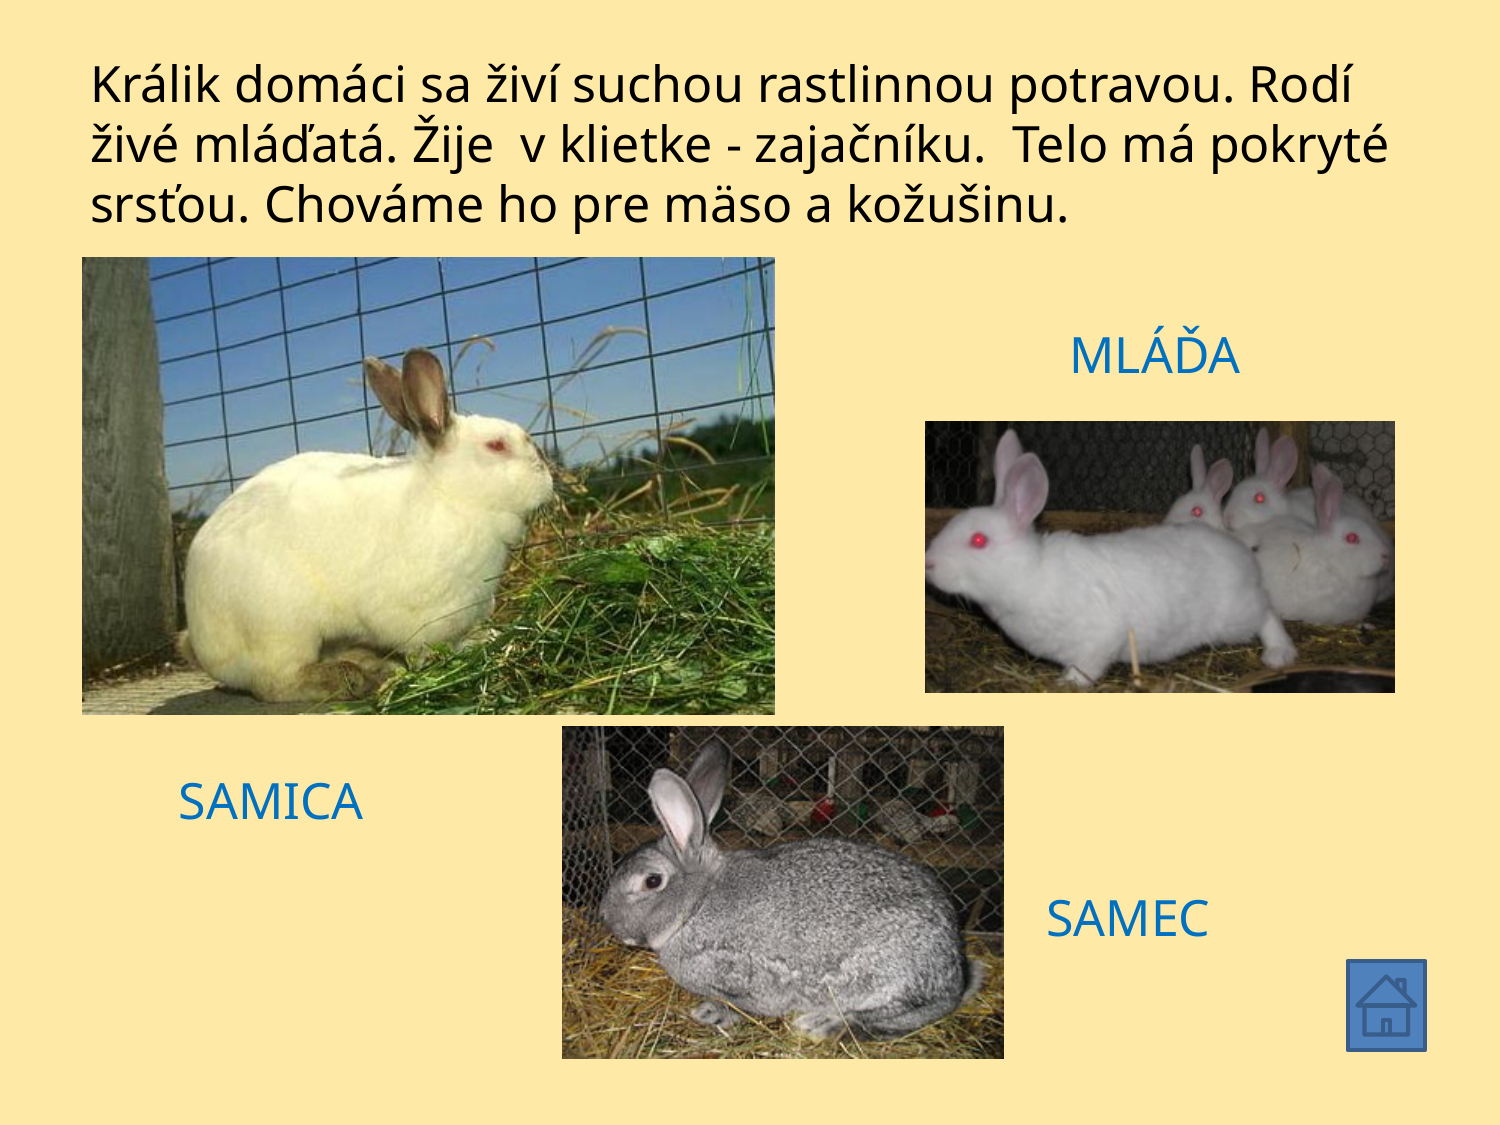

# Králik domáci sa živí suchou rastlinnou potravou. Rodí živé mláďatá. Žije v klietke - zajačníku. Telo má pokryté srsťou. Chováme ho pre mäso a kožušinu.
MLÁĎA
SAMICA
SAMEC